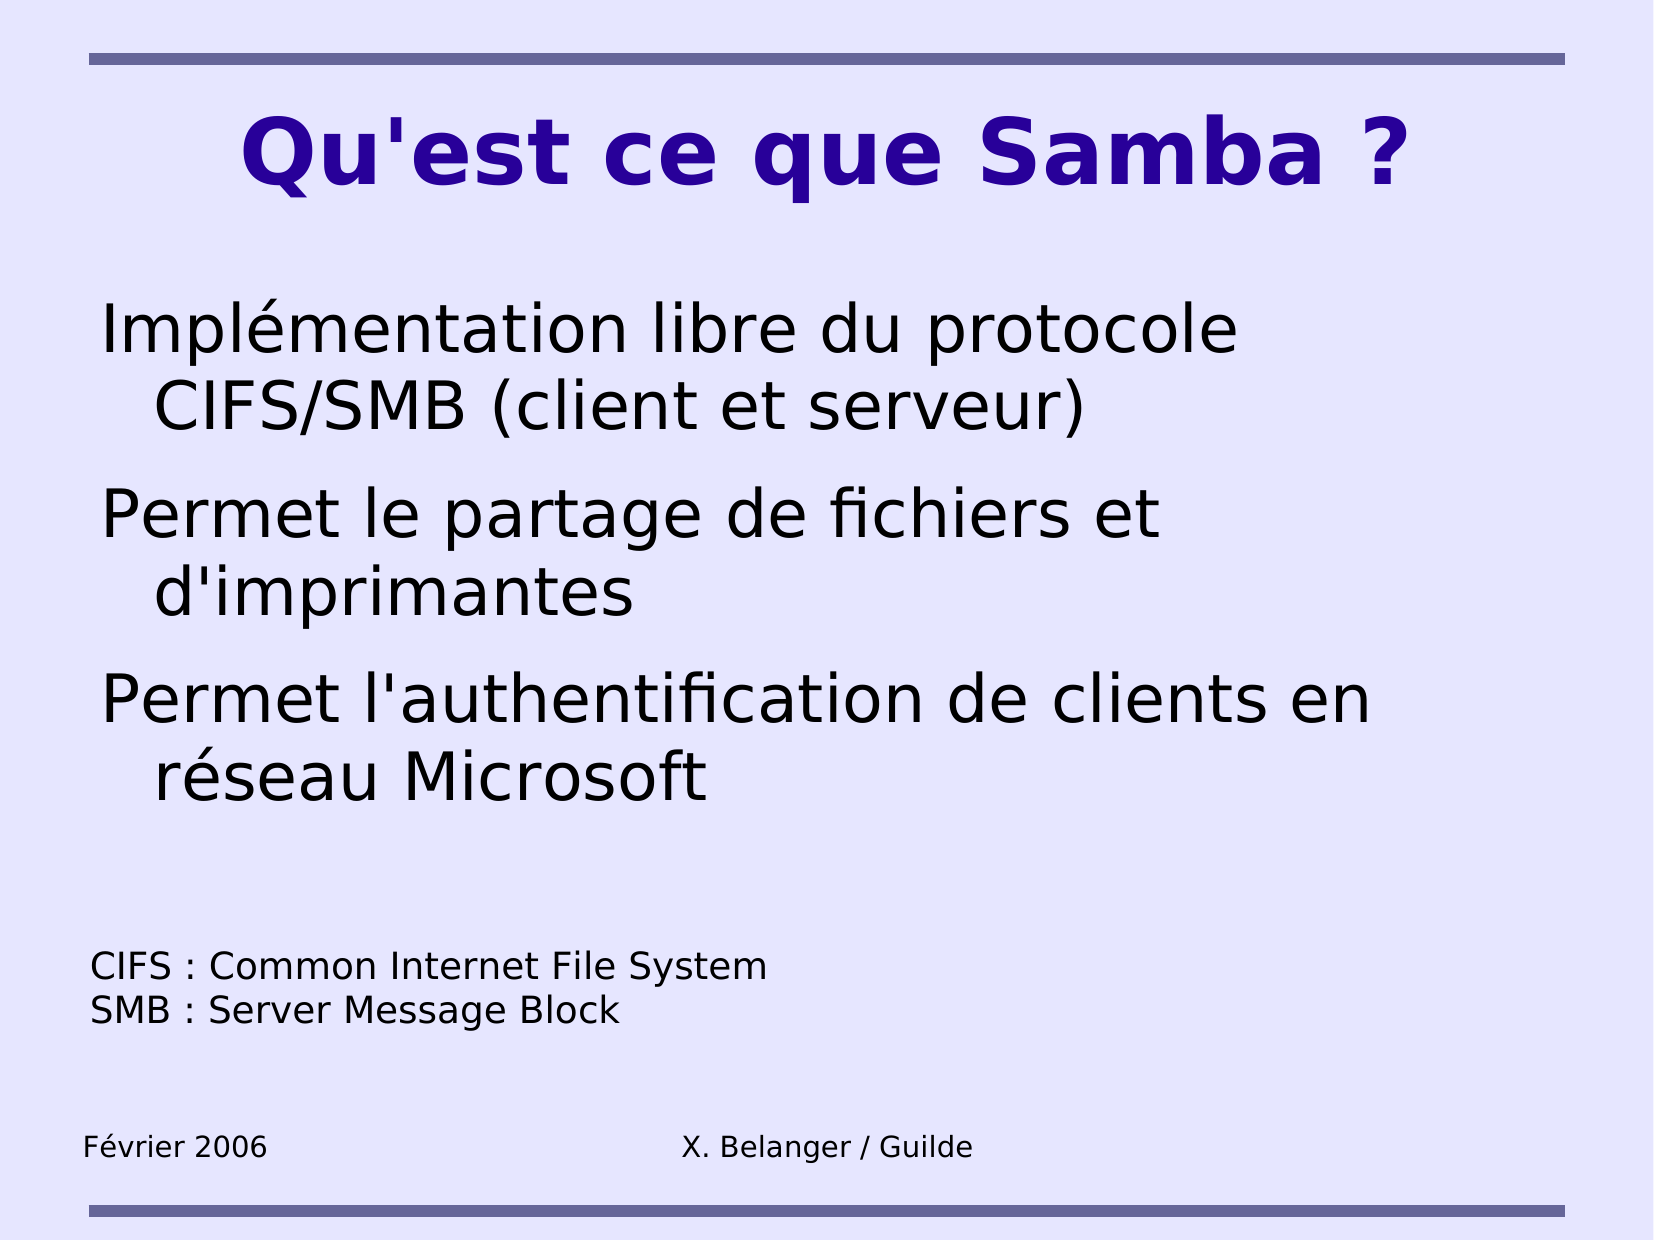

# Qu'est ce que Samba ?
Implémentation libre du protocole CIFS/SMB (client et serveur)
Permet le partage de fichiers et d'imprimantes
Permet l'authentification de clients en réseau Microsoft
CIFS : Common Internet File System
SMB : Server Message Block